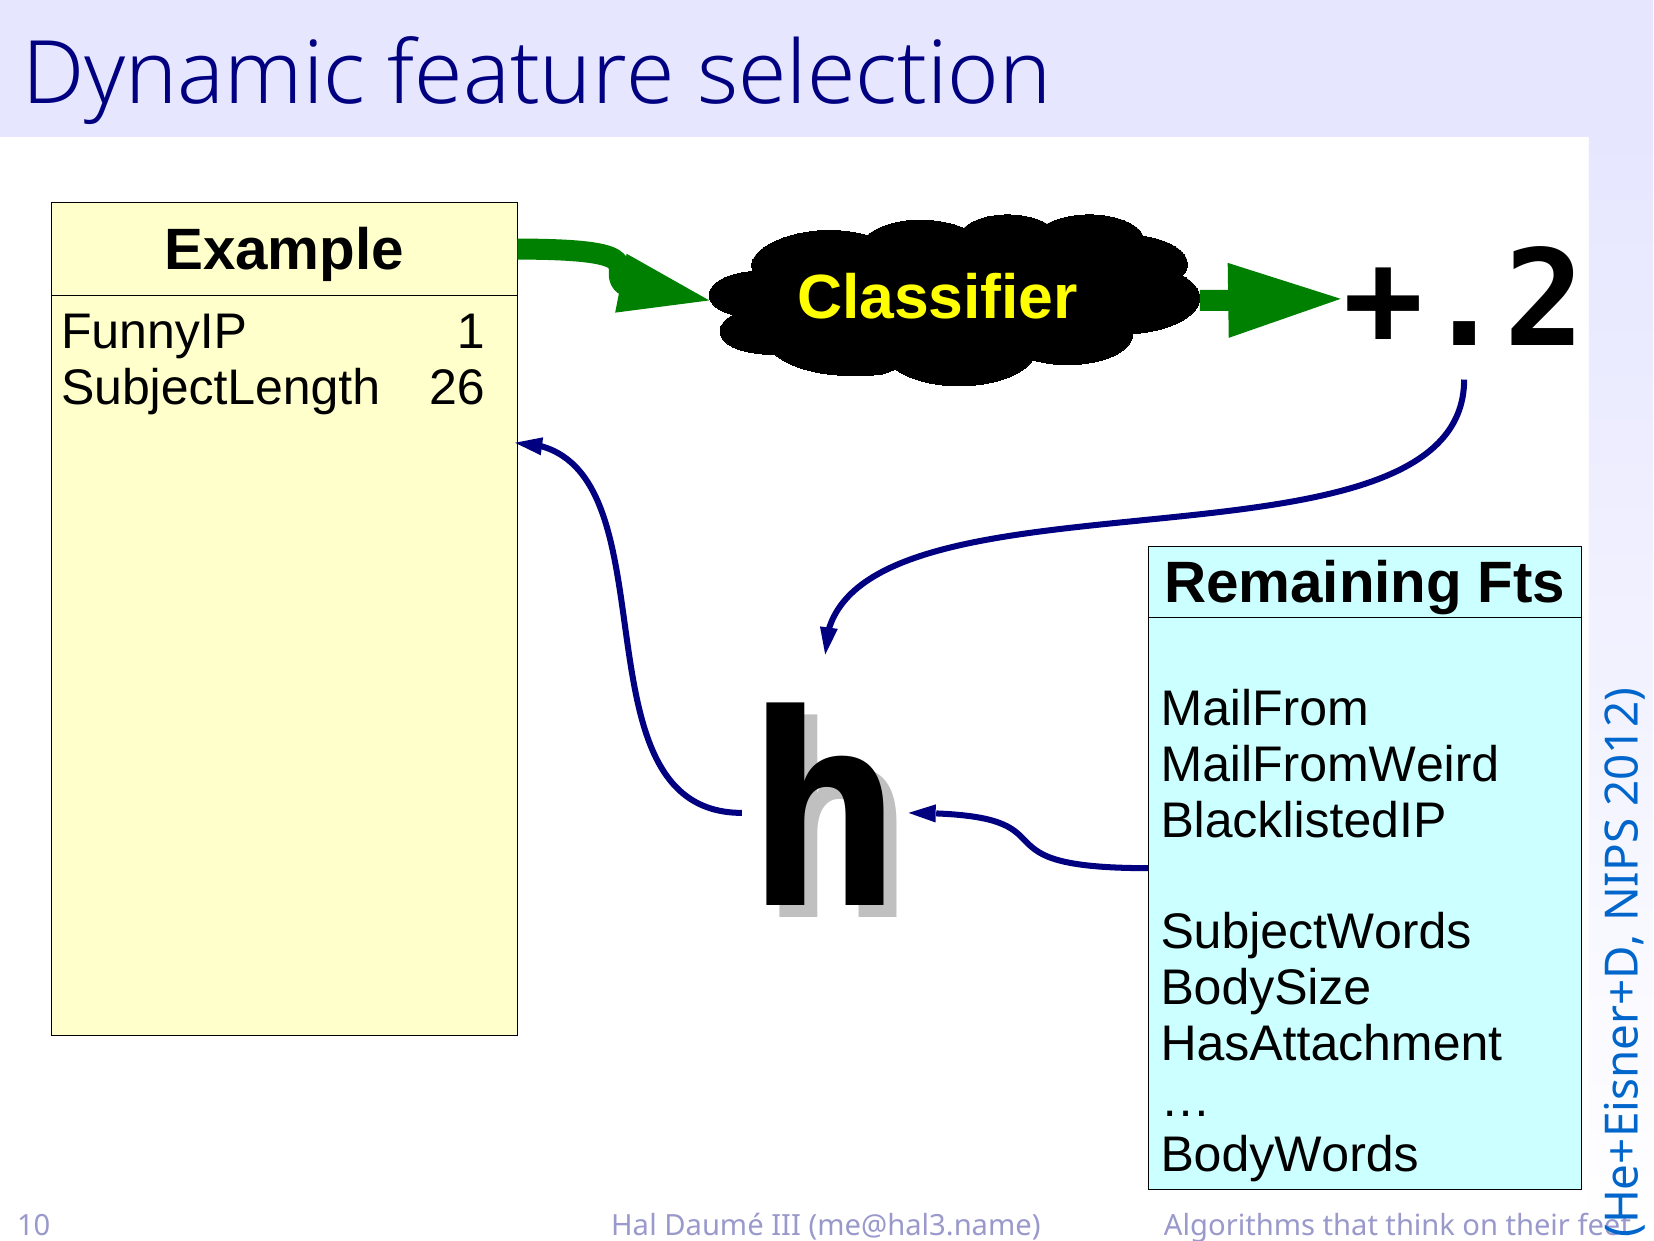

# Dynamic feature selection
Example
Classifier
+.2
FunnyIP		 1
SubjectLength	 26
Remaining Fts
MailFrom
MailFromWeird
BlacklistedIP
SubjectWords
BodySize
HasAttachment
…
BodyWords
h
(He+Eisner+D, NIPS 2012)